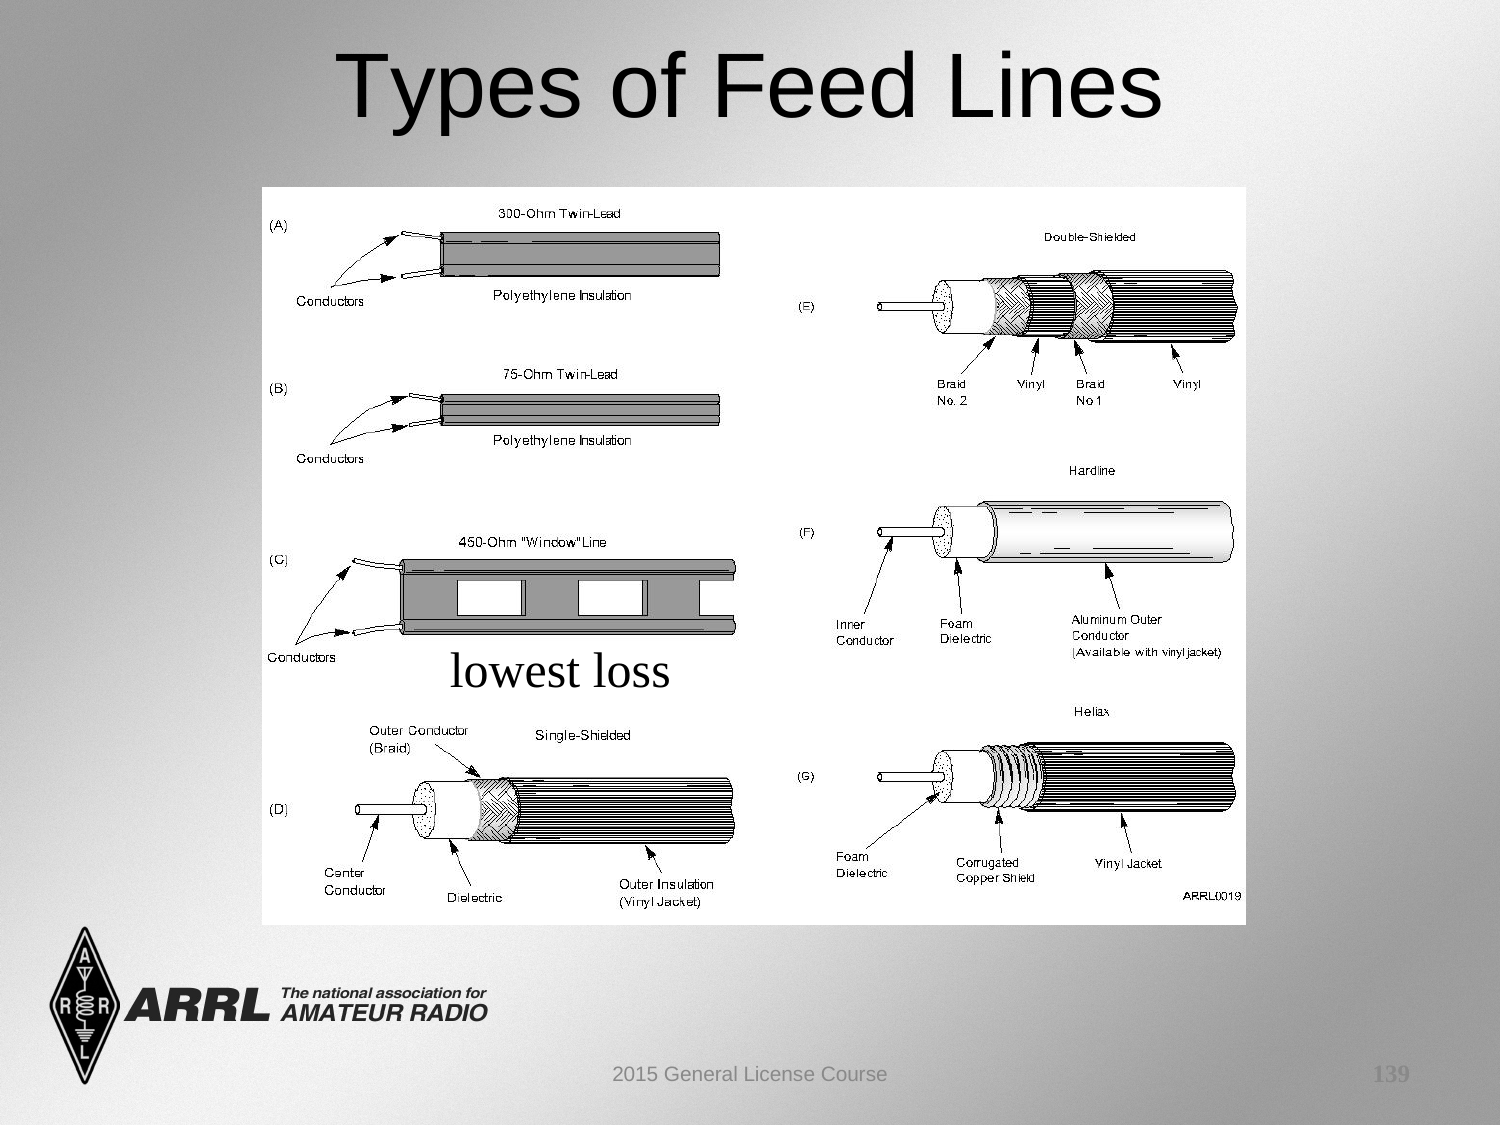

Types of Feed Lines
lowest loss
2015 General License Course